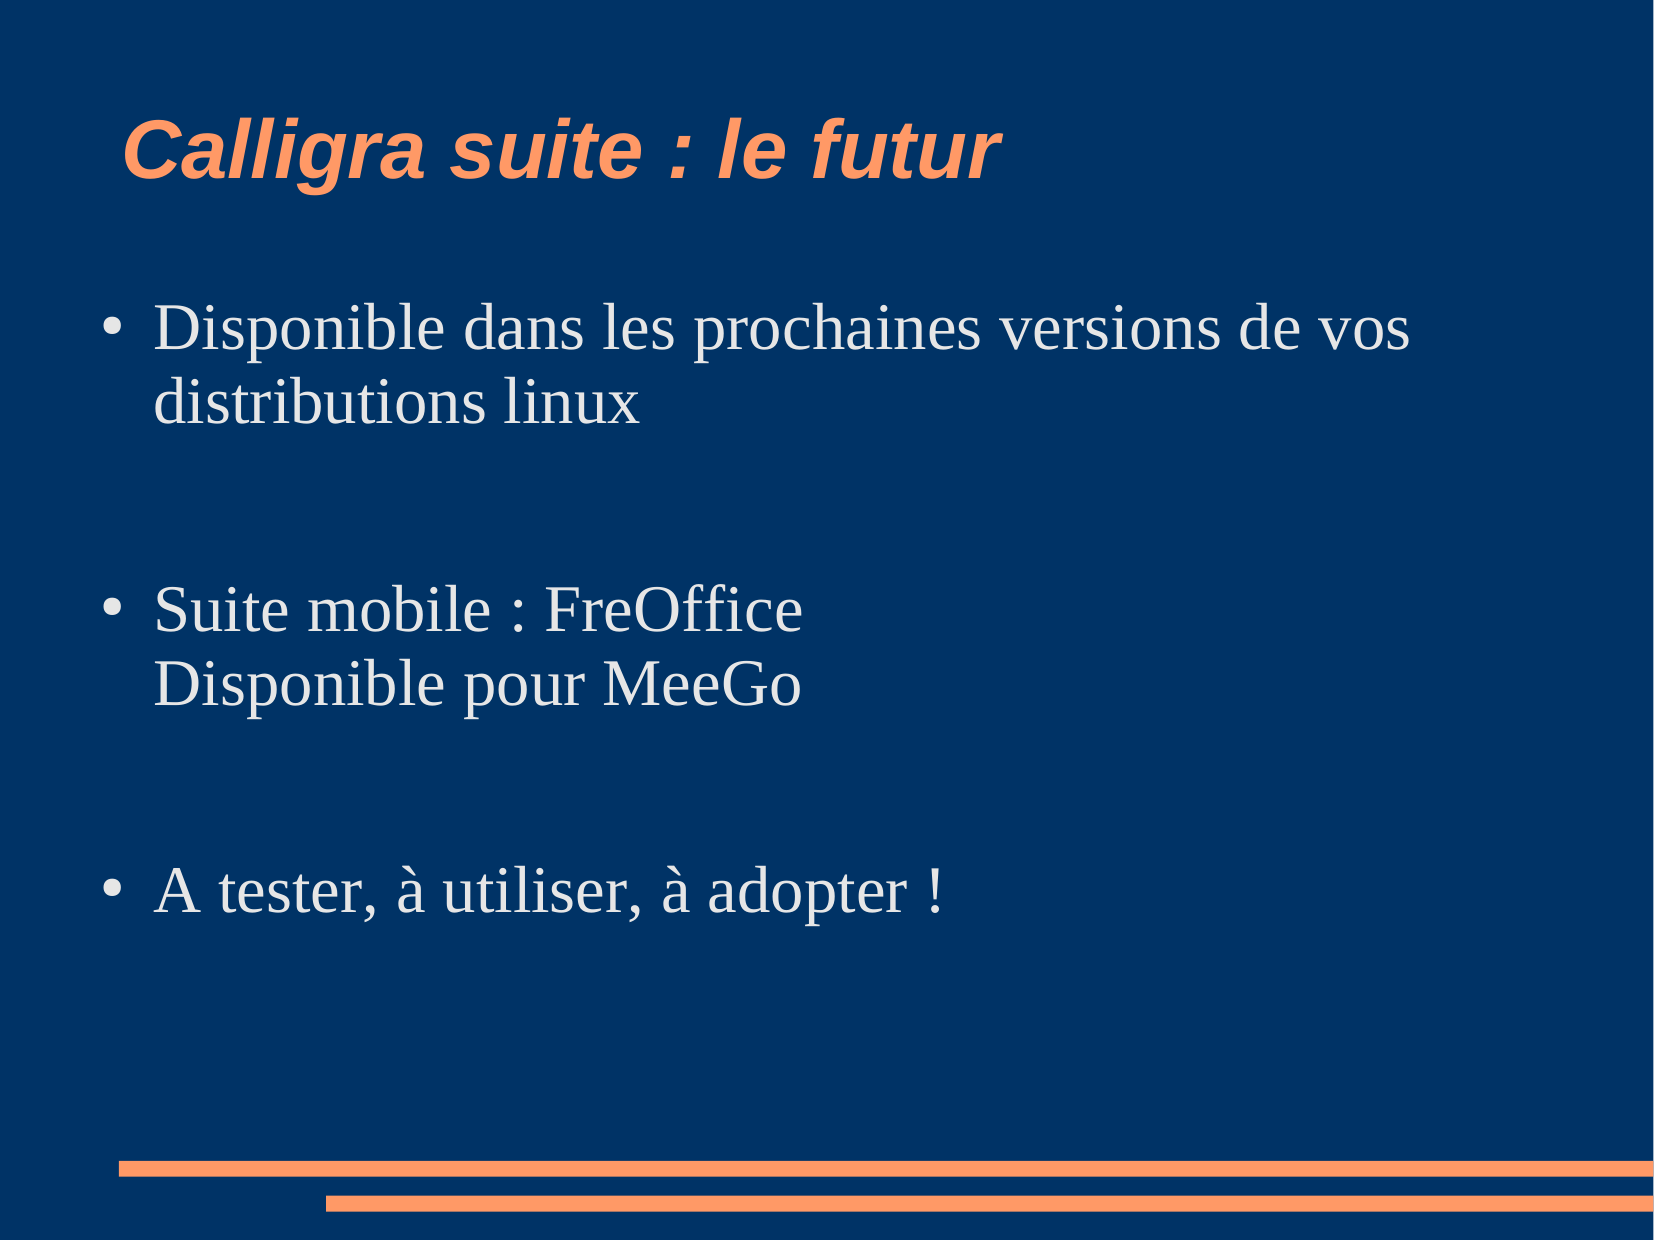

# Calligra suite : le futur
Disponible dans les prochaines versions de vos distributions linux
Suite mobile : FreOffice
Disponible pour MeeGo
A tester, à utiliser, à adopter !